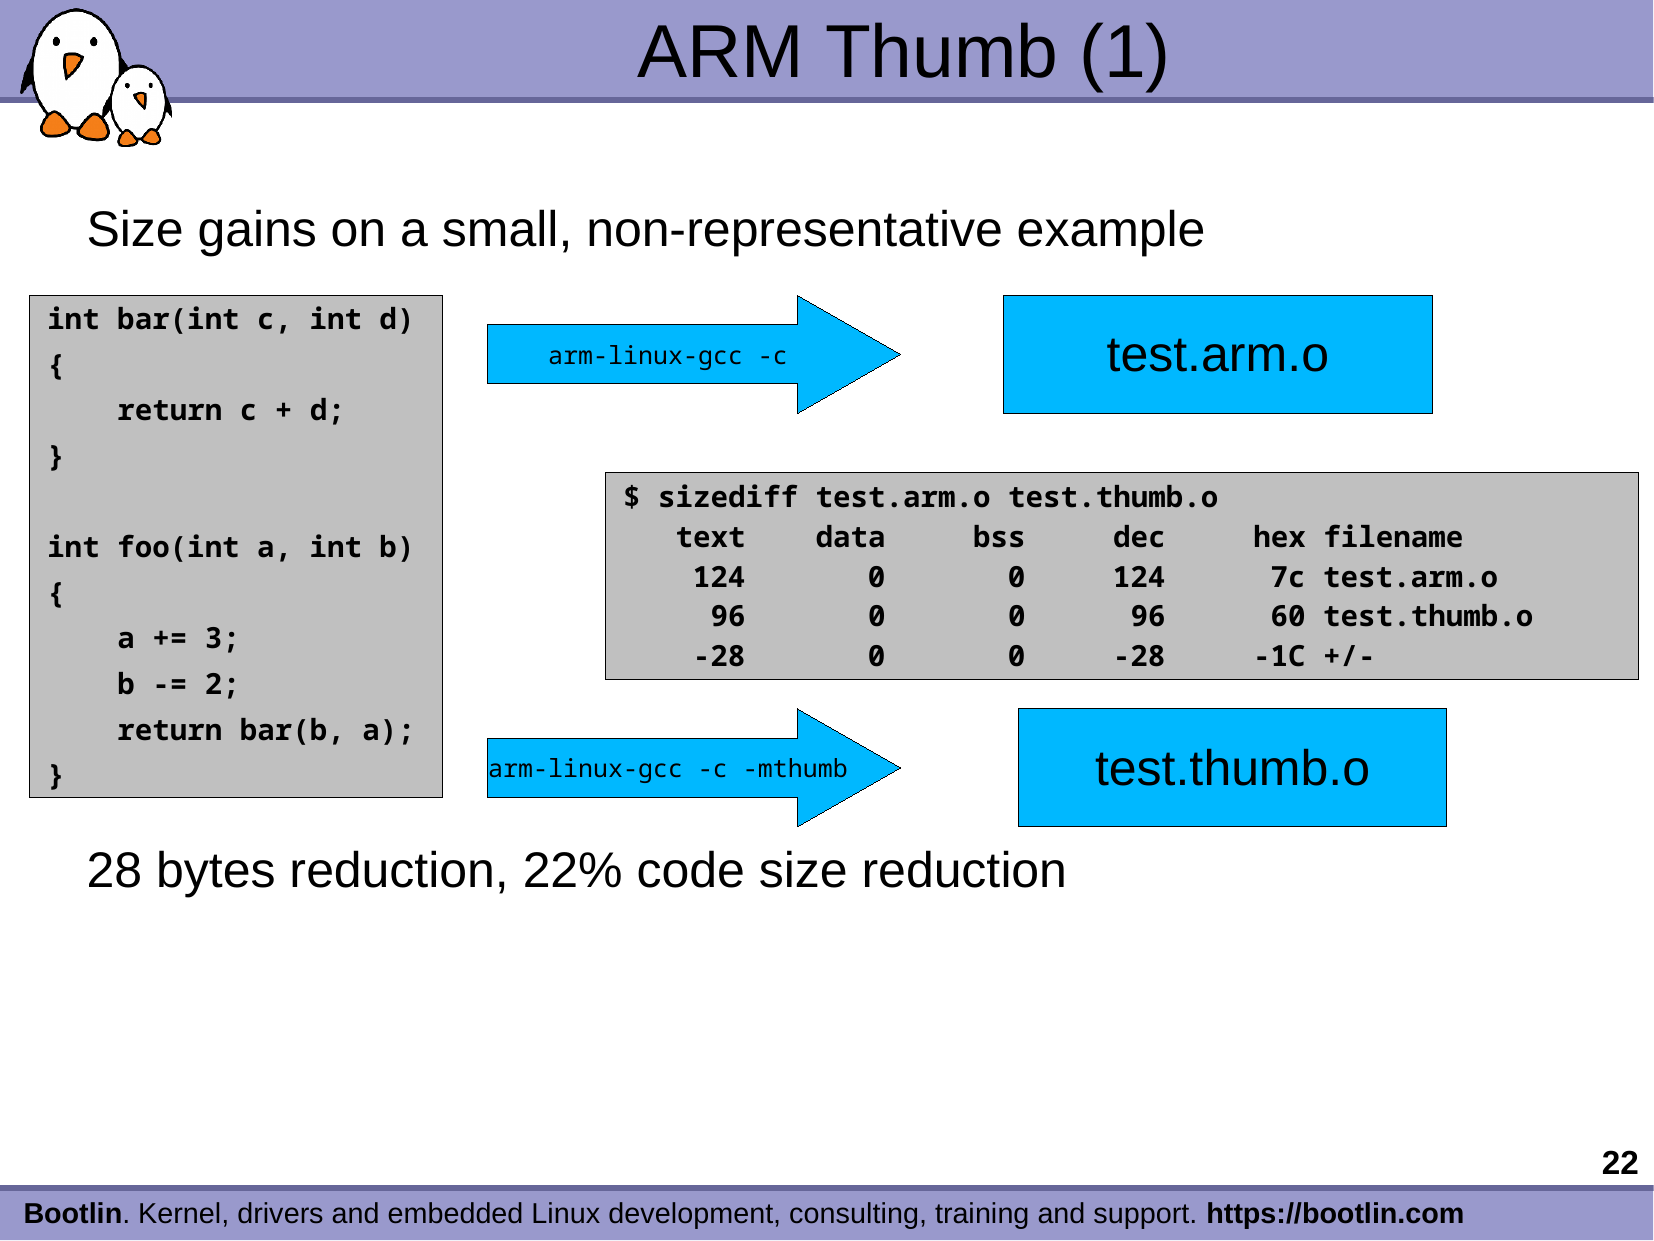

# ARM Thumb (1)
Size gains on a small, non-representative example
28 bytes reduction, 22% code size reduction
int bar(int c, int d)
{
 return c + d;
}
int foo(int a, int b)
{
 a += 3;
 b -= 2;
 return bar(b, a);
}
arm-linux-gcc -c
test.arm.o
$ sizediff test.arm.o test.thumb.o
 text data bss dec hex filename
 124 0 0 124 7c test.arm.o
 96 0 0 96 60 test.thumb.o
 -28 0 0 -28 -1C +/-
arm-linux-gcc -c -mthumb
test.thumb.o